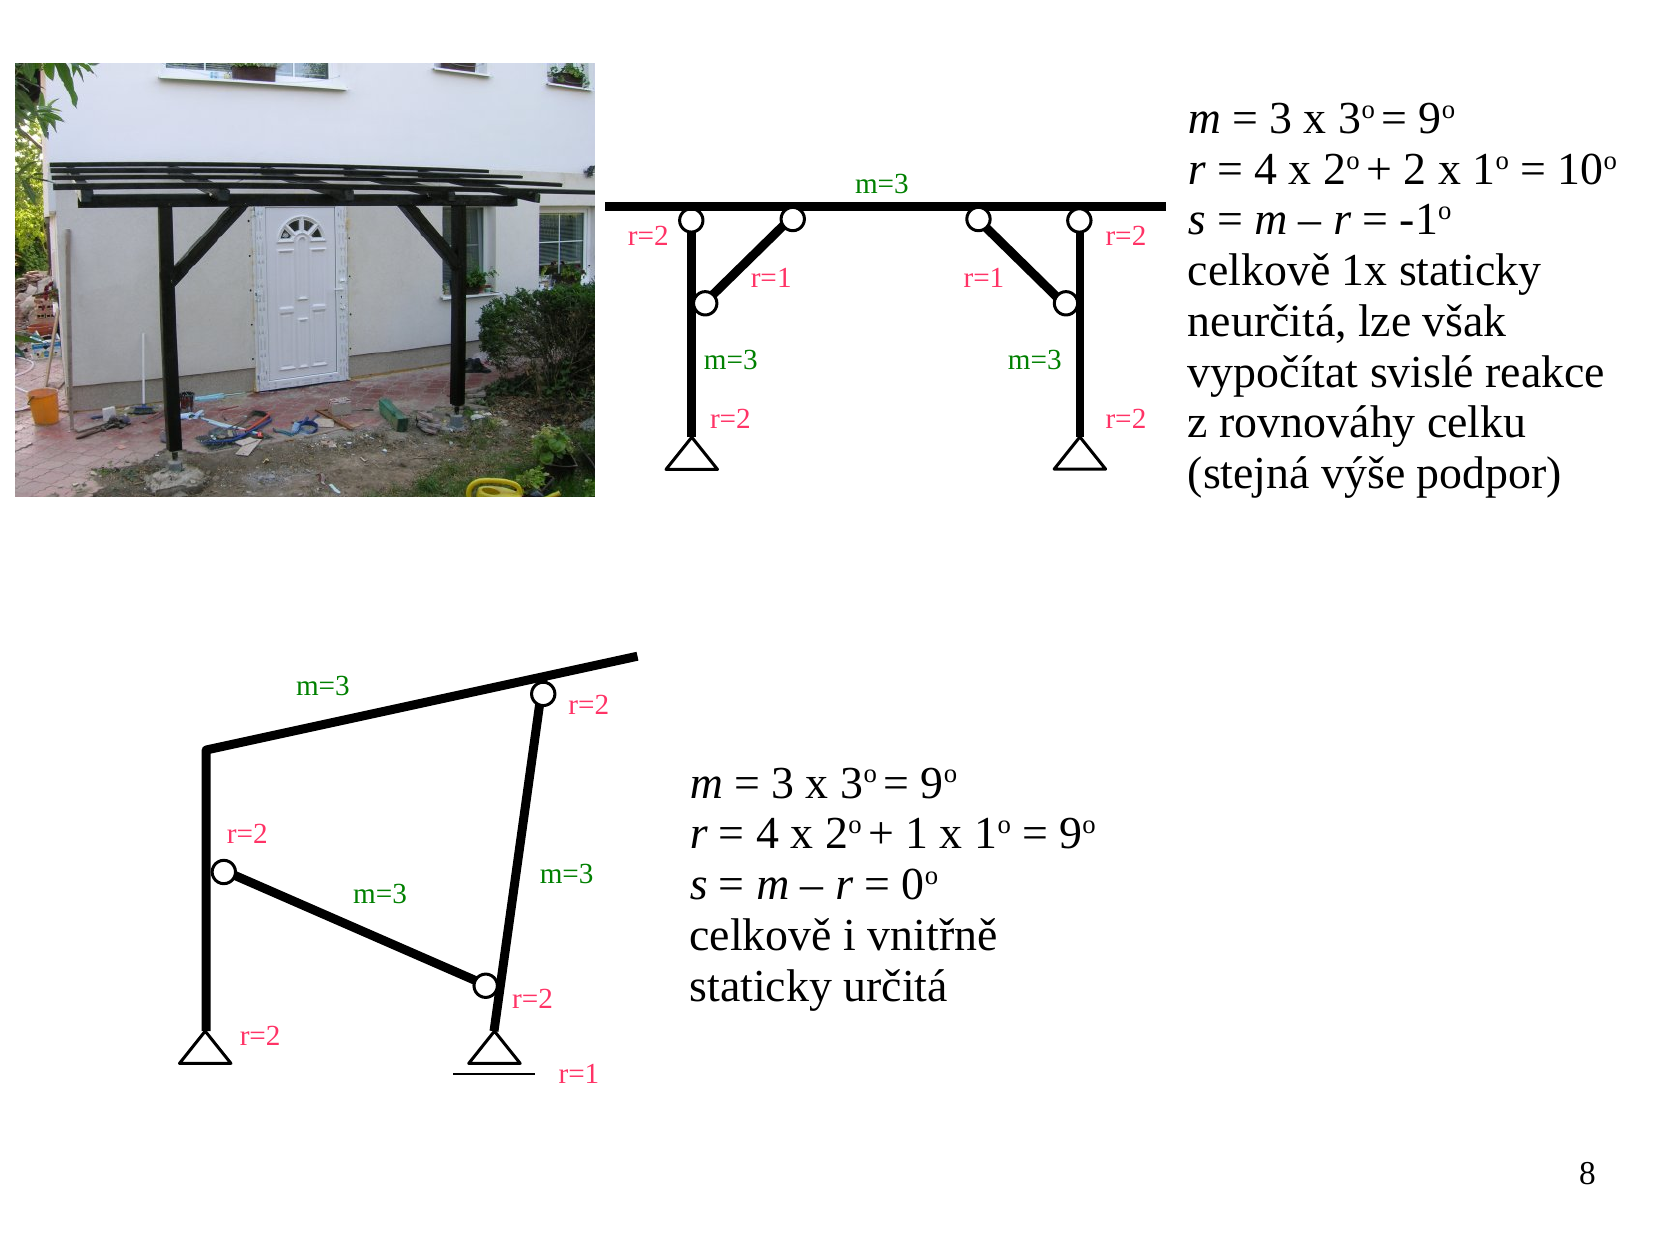

m = 3 x 3o = 9o
r = 4 x 2o + 2 x 1o = 10o
s = m – r = -1o
celkově 1x staticky neurčitá, lze však vypočítat svislé reakce z rovnováhy celku (stejná výše podpor)
m=3
r=2
r=2
r=1
r=1
m=3
m=3
r=2
r=2
m=3
r=2
m = 3 x 3o = 9o
r = 4 x 2o + 1 x 1o = 9o
s = m – r = 0o
celkově i vnitřně staticky určitá
r=2
m=3
m=3
r=2
r=2
r=1
8